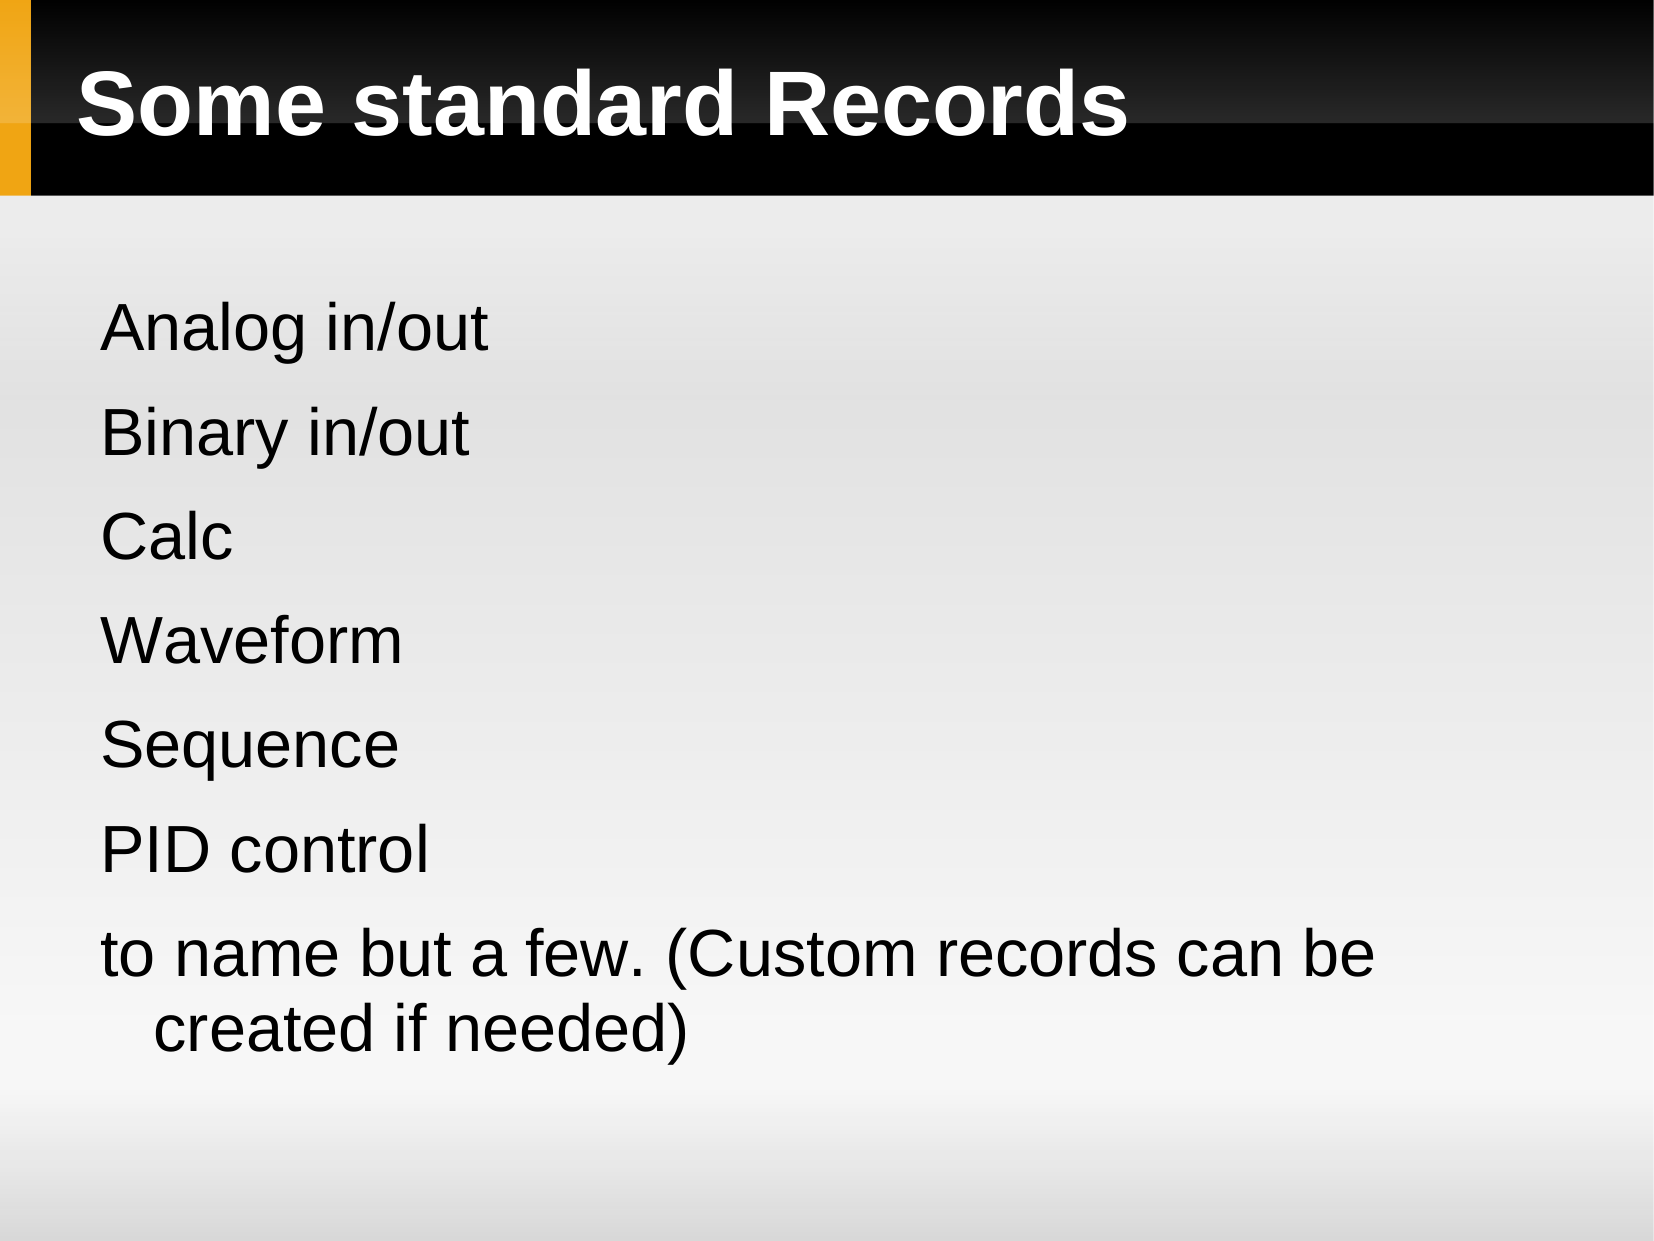

# Some standard Records
Analog in/out
Binary in/out
Calc
Waveform
Sequence
PID control
to name but a few. (Custom records can be created if needed)